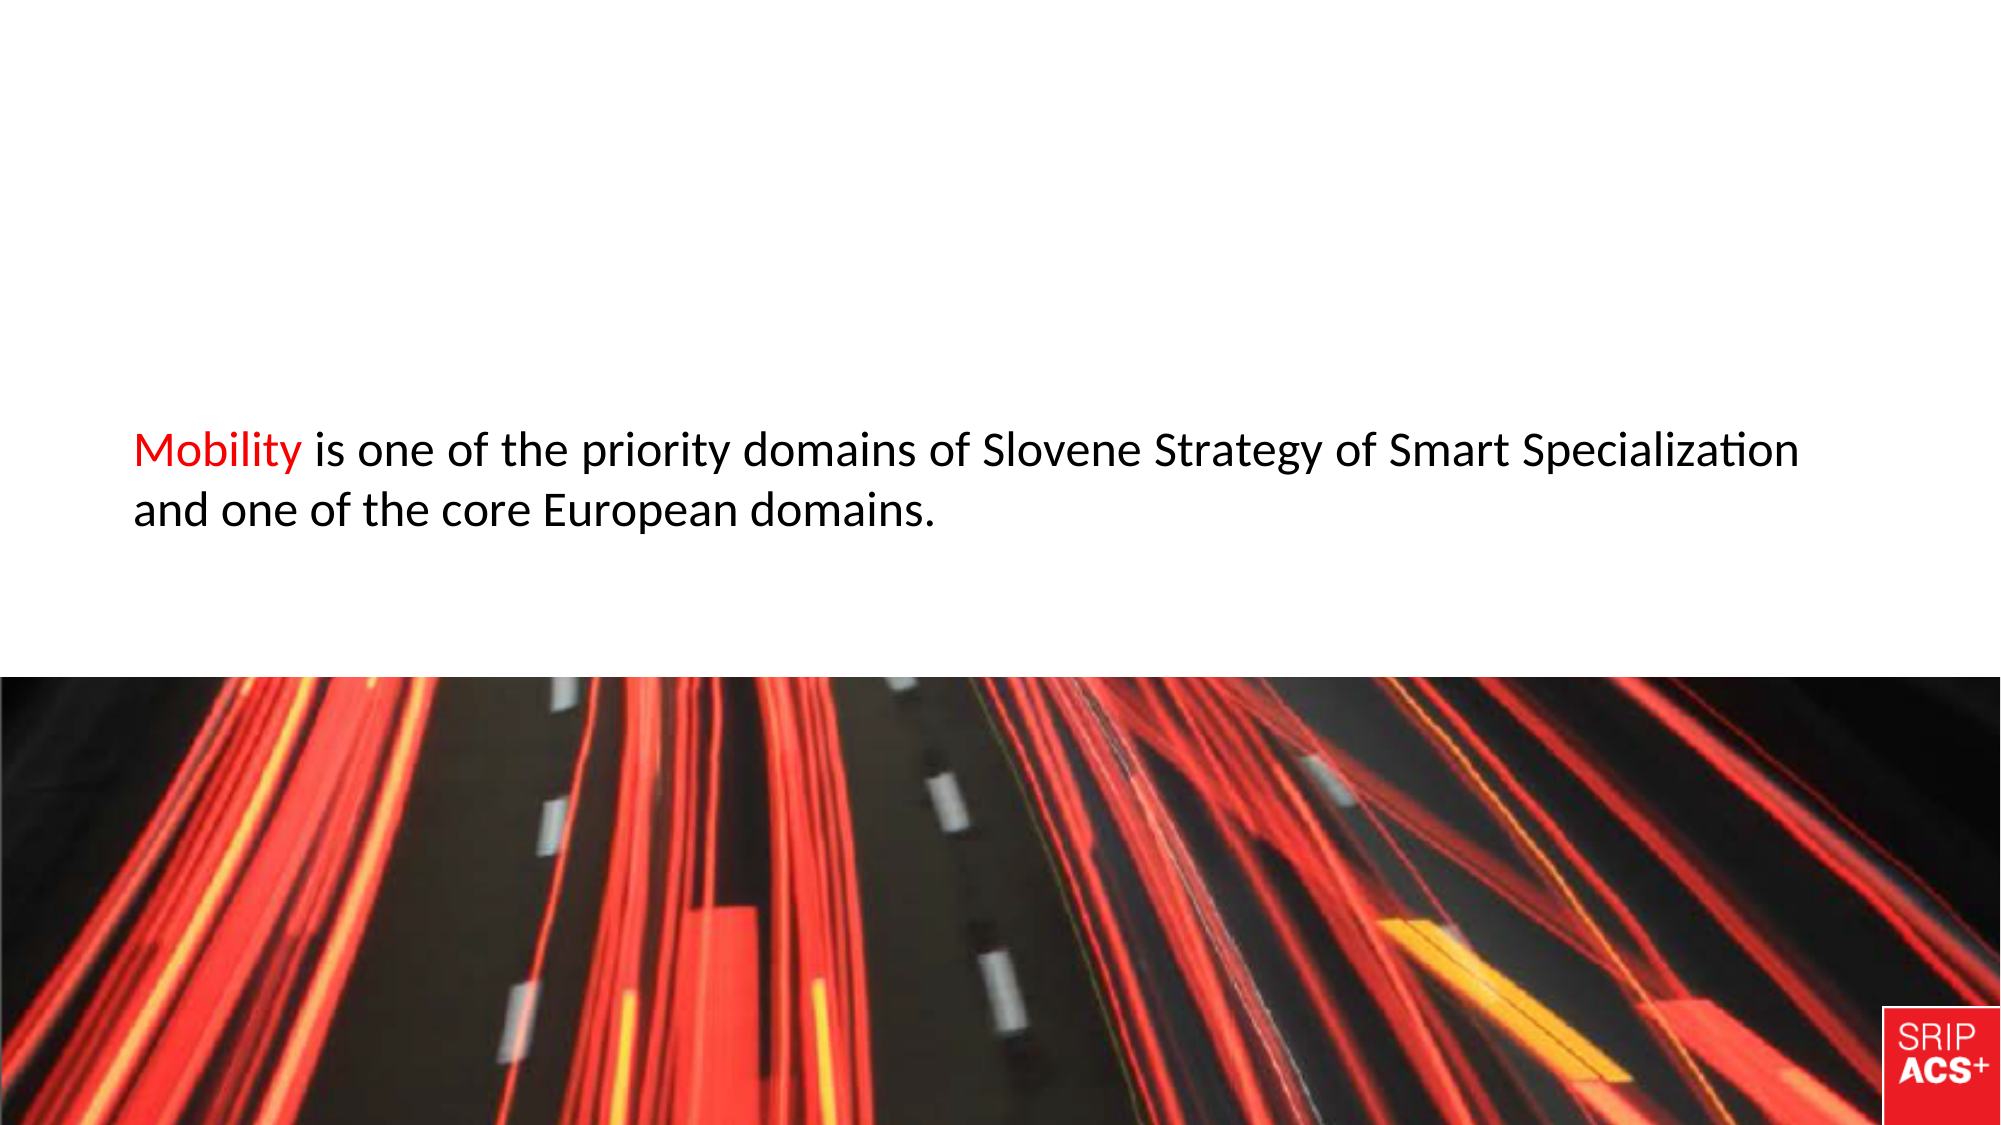

Mobility is one of the priority domains of Slovene Strategy of Smart Specialization and one of the core European domains.